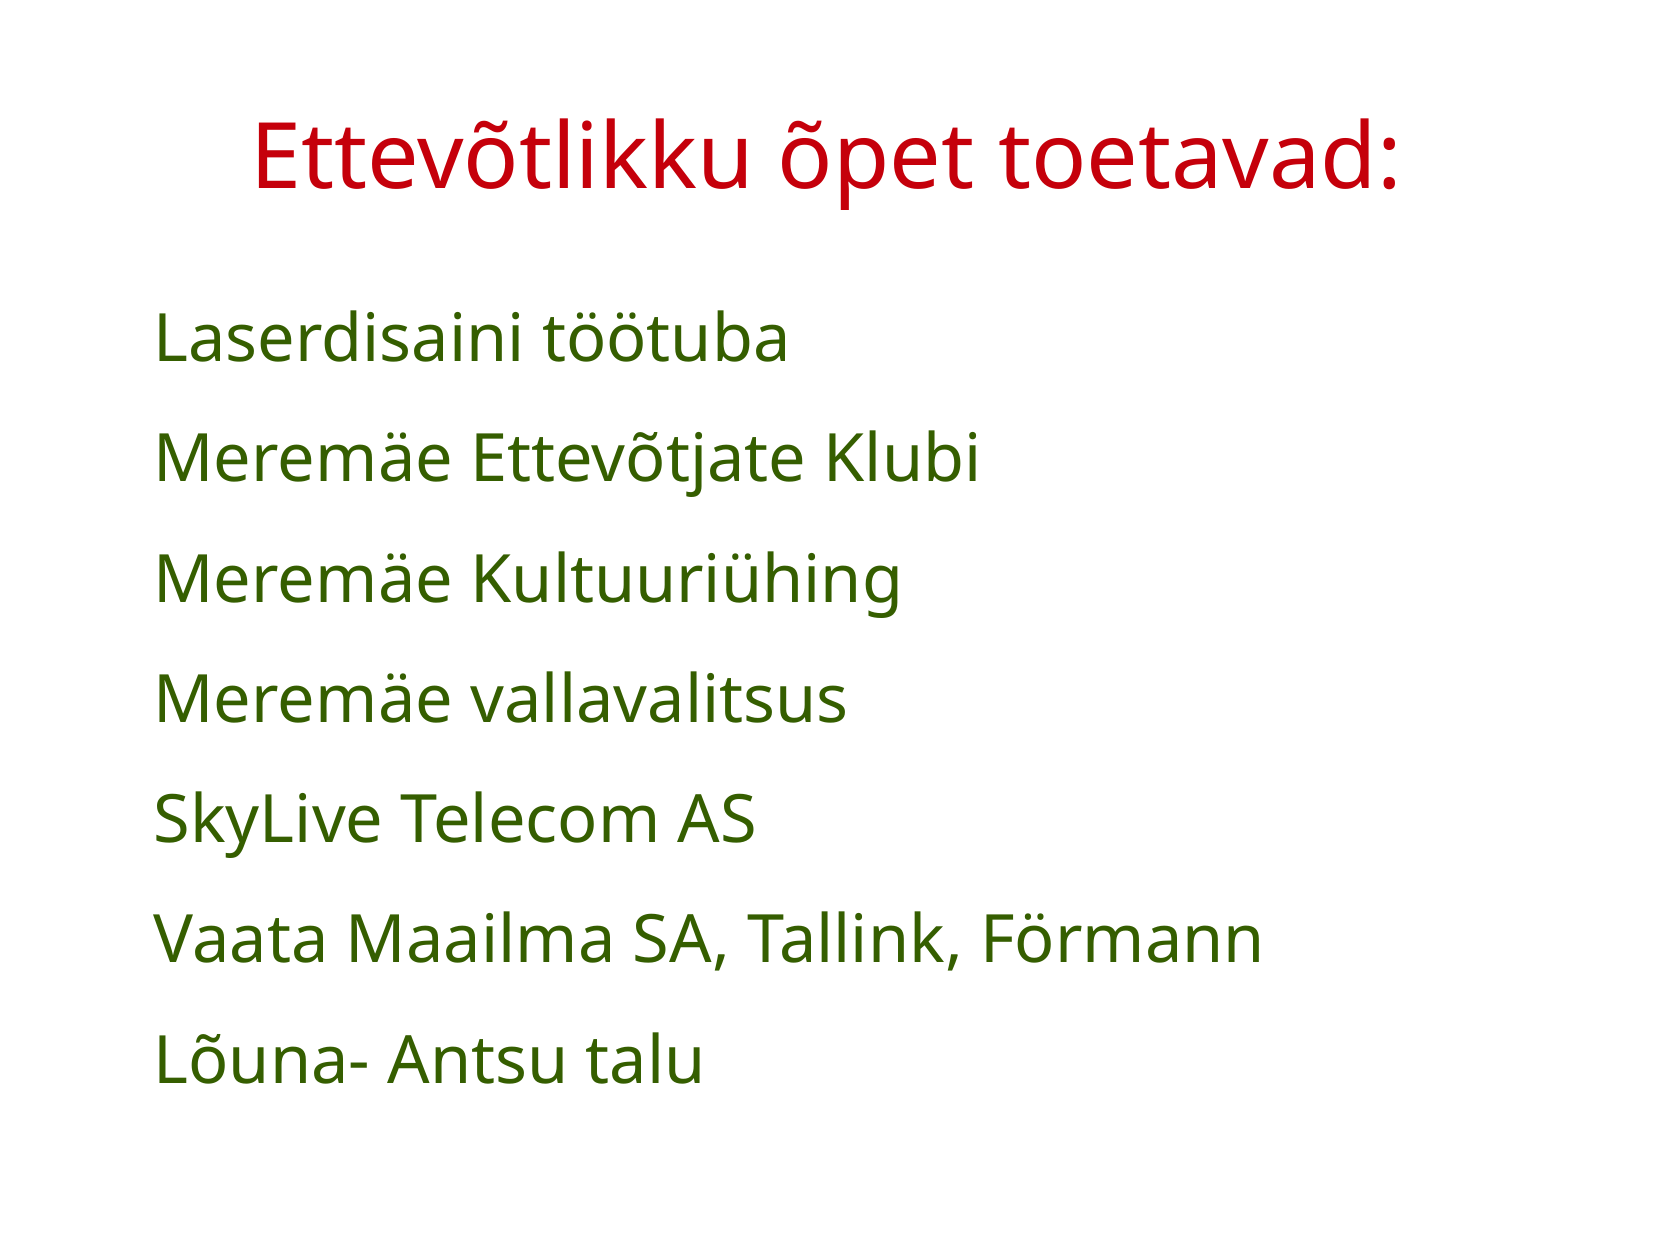

# Ettevõtlikku õpet toetavad:
Laserdisaini töötuba
Meremäe Ettevõtjate Klubi
Meremäe Kultuuriühing
Meremäe vallavalitsus
SkyLive Telecom AS
Vaata Maailma SA, Tallink, Förmann
Lõuna- Antsu talu